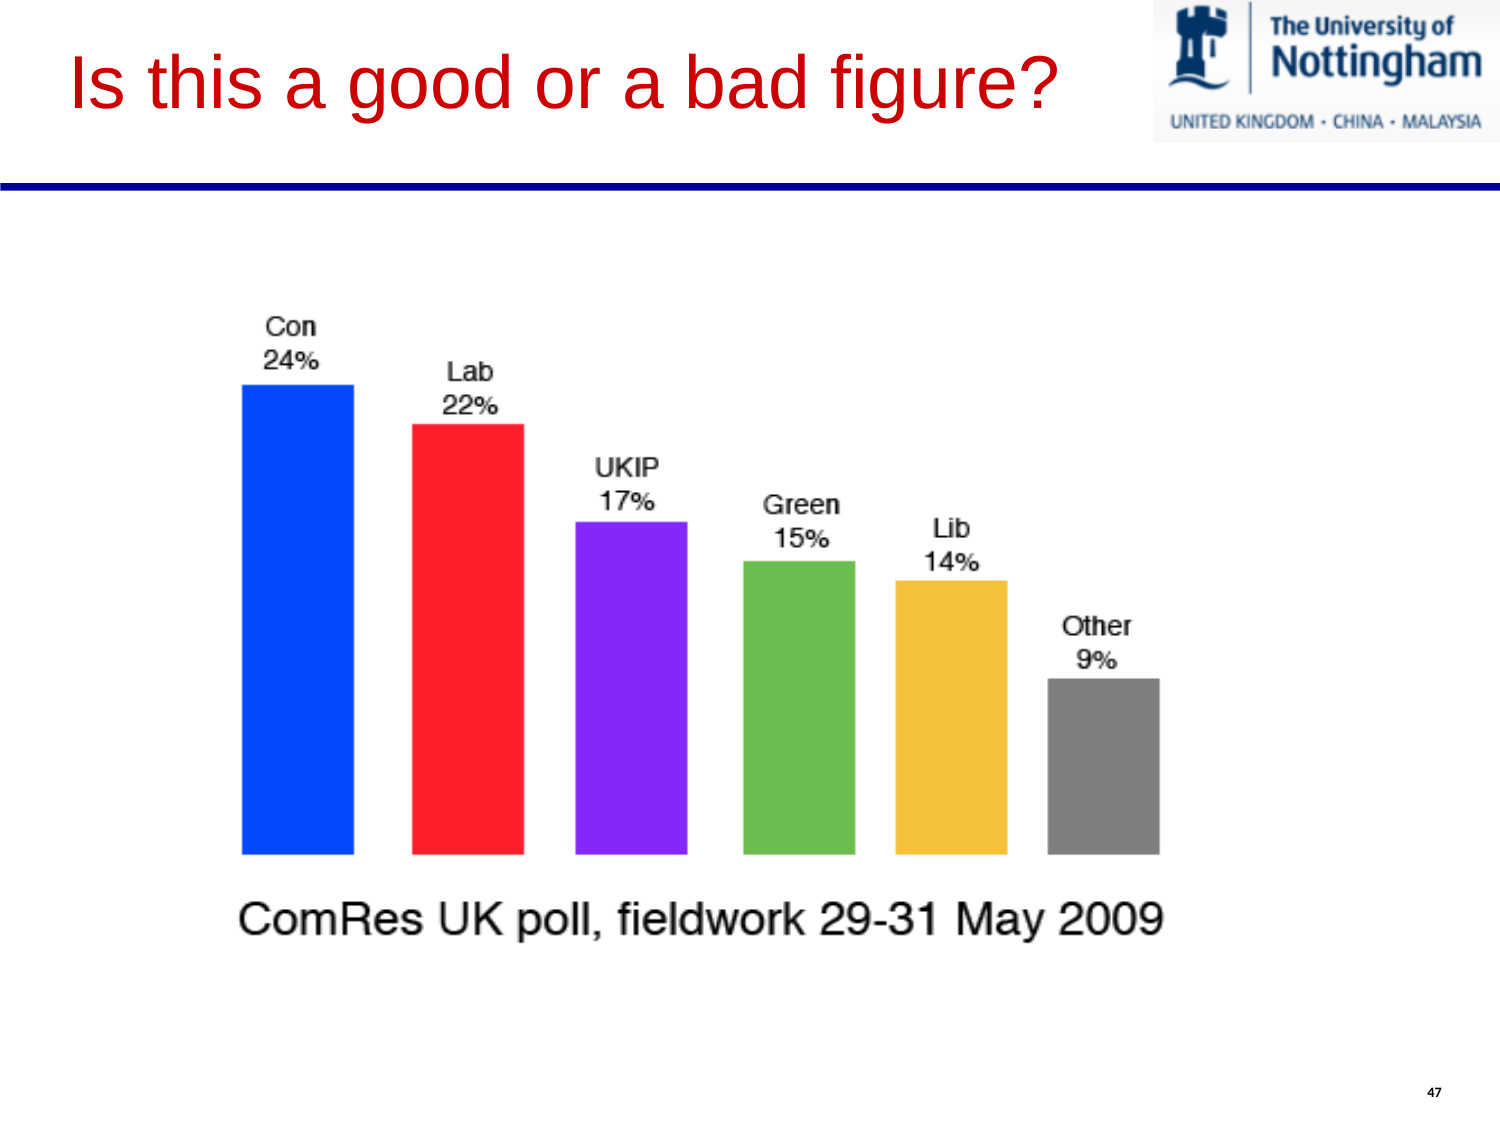

Is this a good or a bad figure?